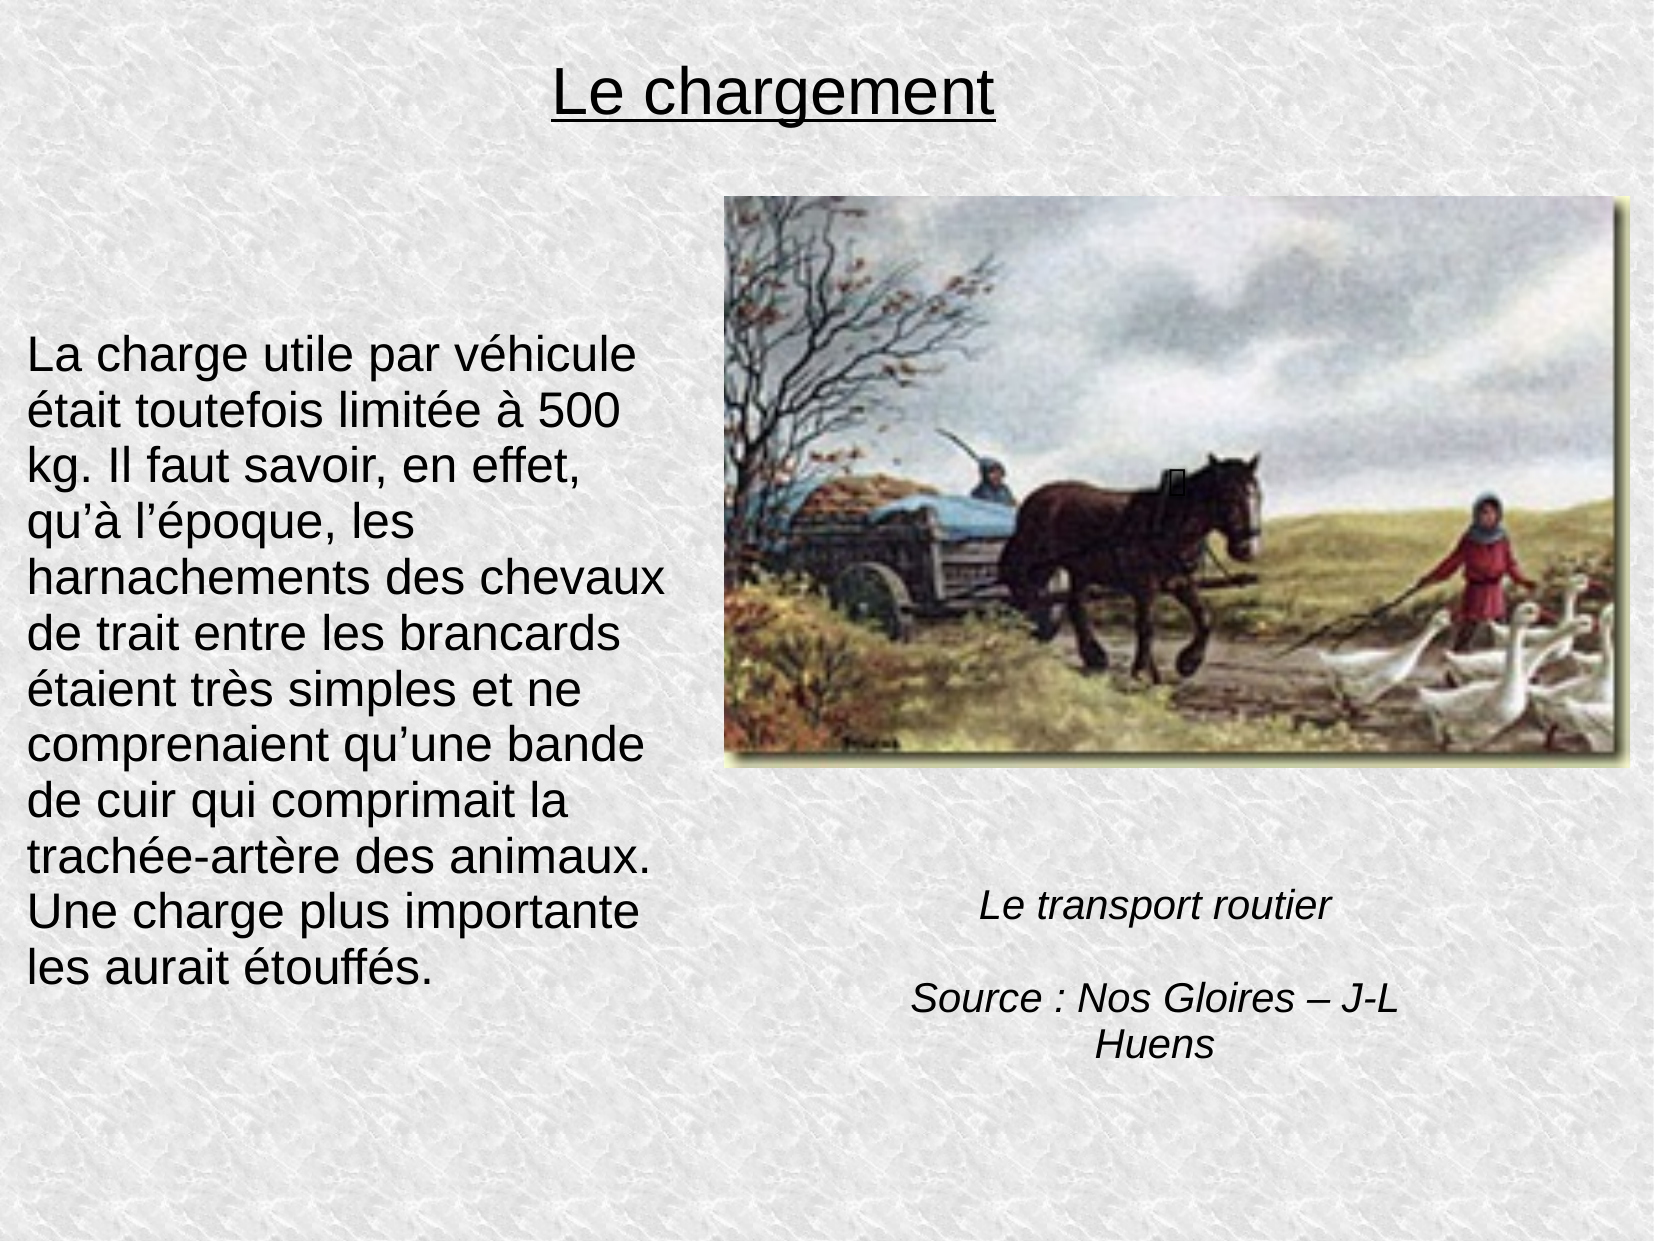

Le chargement
ﾲ
La charge utile par véhicule était toutefois limitée à 500 kg. Il faut savoir, en effet, qu’à l’époque, les harnachements des chevaux de trait entre les brancards étaient très simples et ne comprenaient qu’une bande de cuir qui comprimait la trachée-artère des animaux. Une charge plus importante les aurait étouffés.
Le transport routier
Source : Nos Gloires – J-L Huens